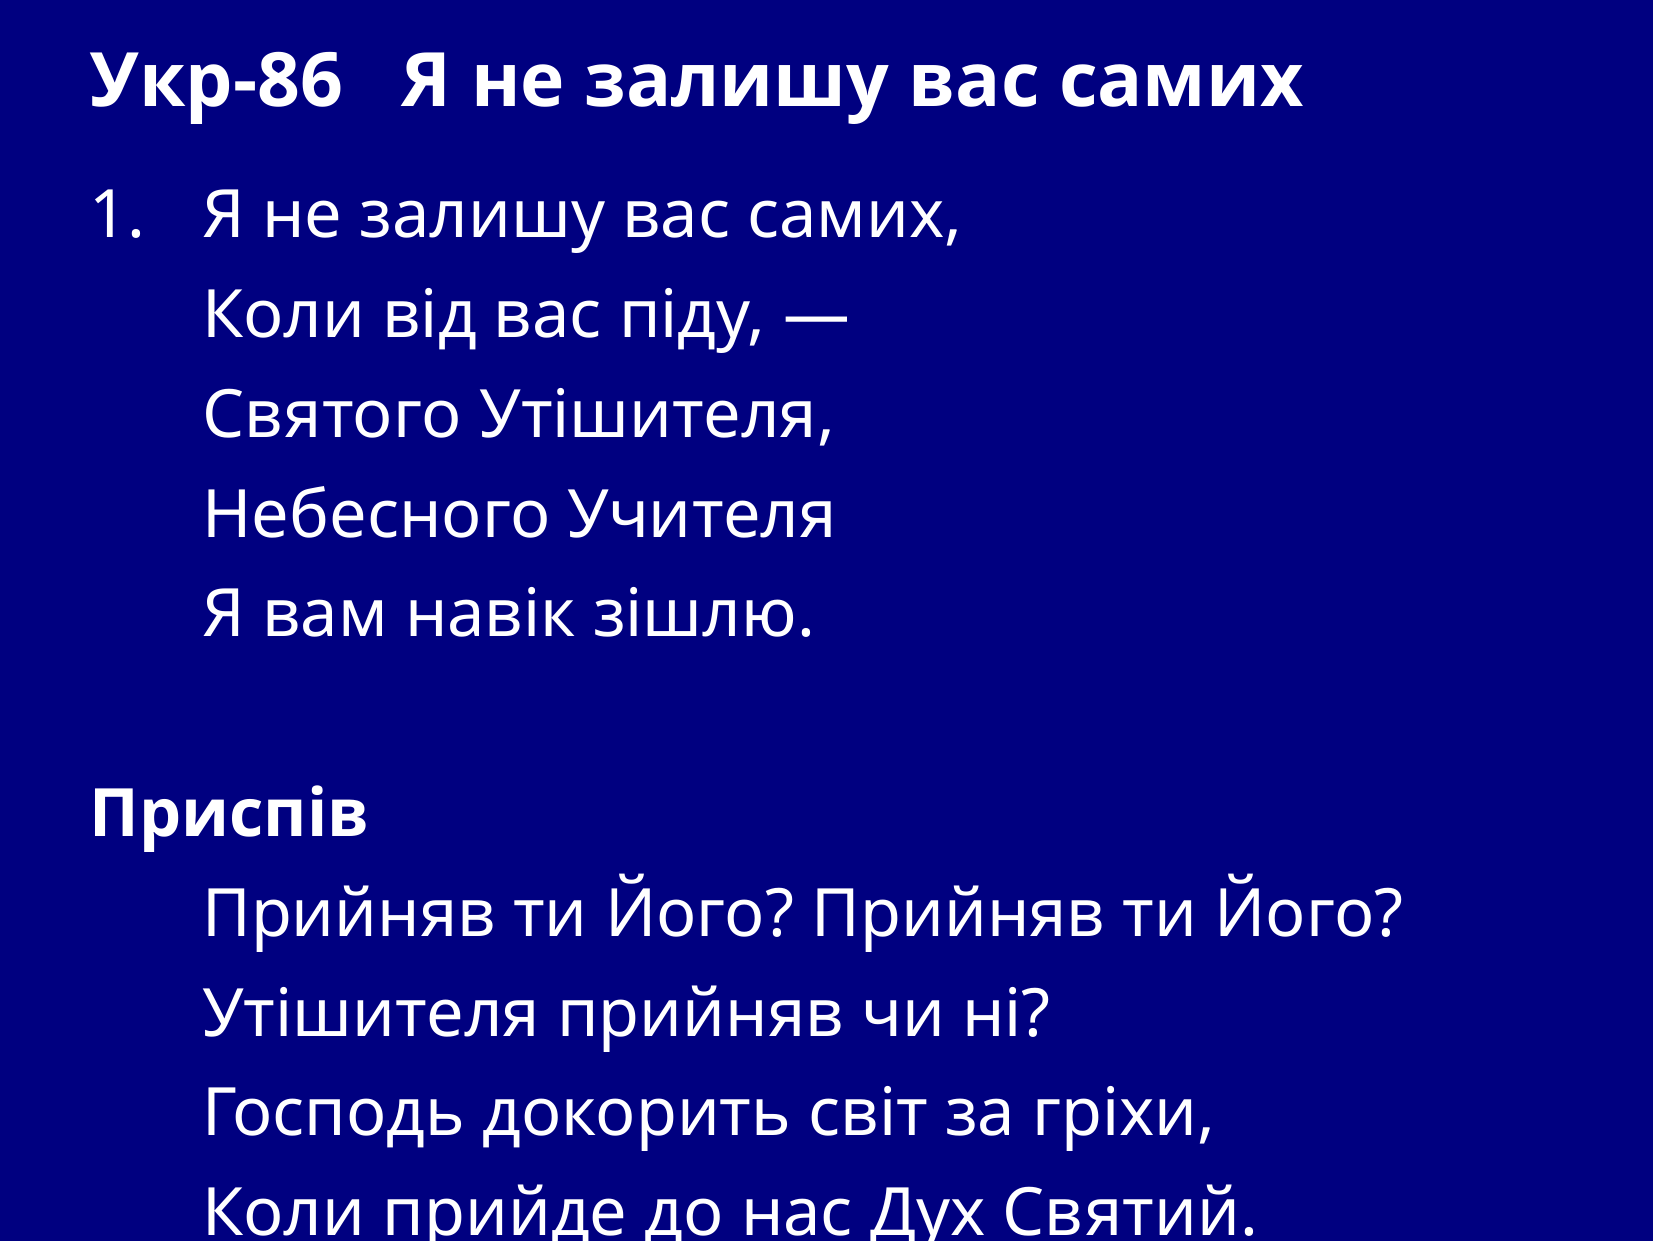

Укр-86 Я не залишу вас самих
1.	Я не залишу вас самих,
	Коли від вас піду, ―
	Святого Утішителя,
	Небесного Учителя
	Я вам навік зішлю.
Приспів
	Прийняв ти Його? Прийняв ти Його?
	Утішителя прийняв чи ні?
	Господь докорить світ за гріхи,
	Коли прийде до нас Дух Святий.